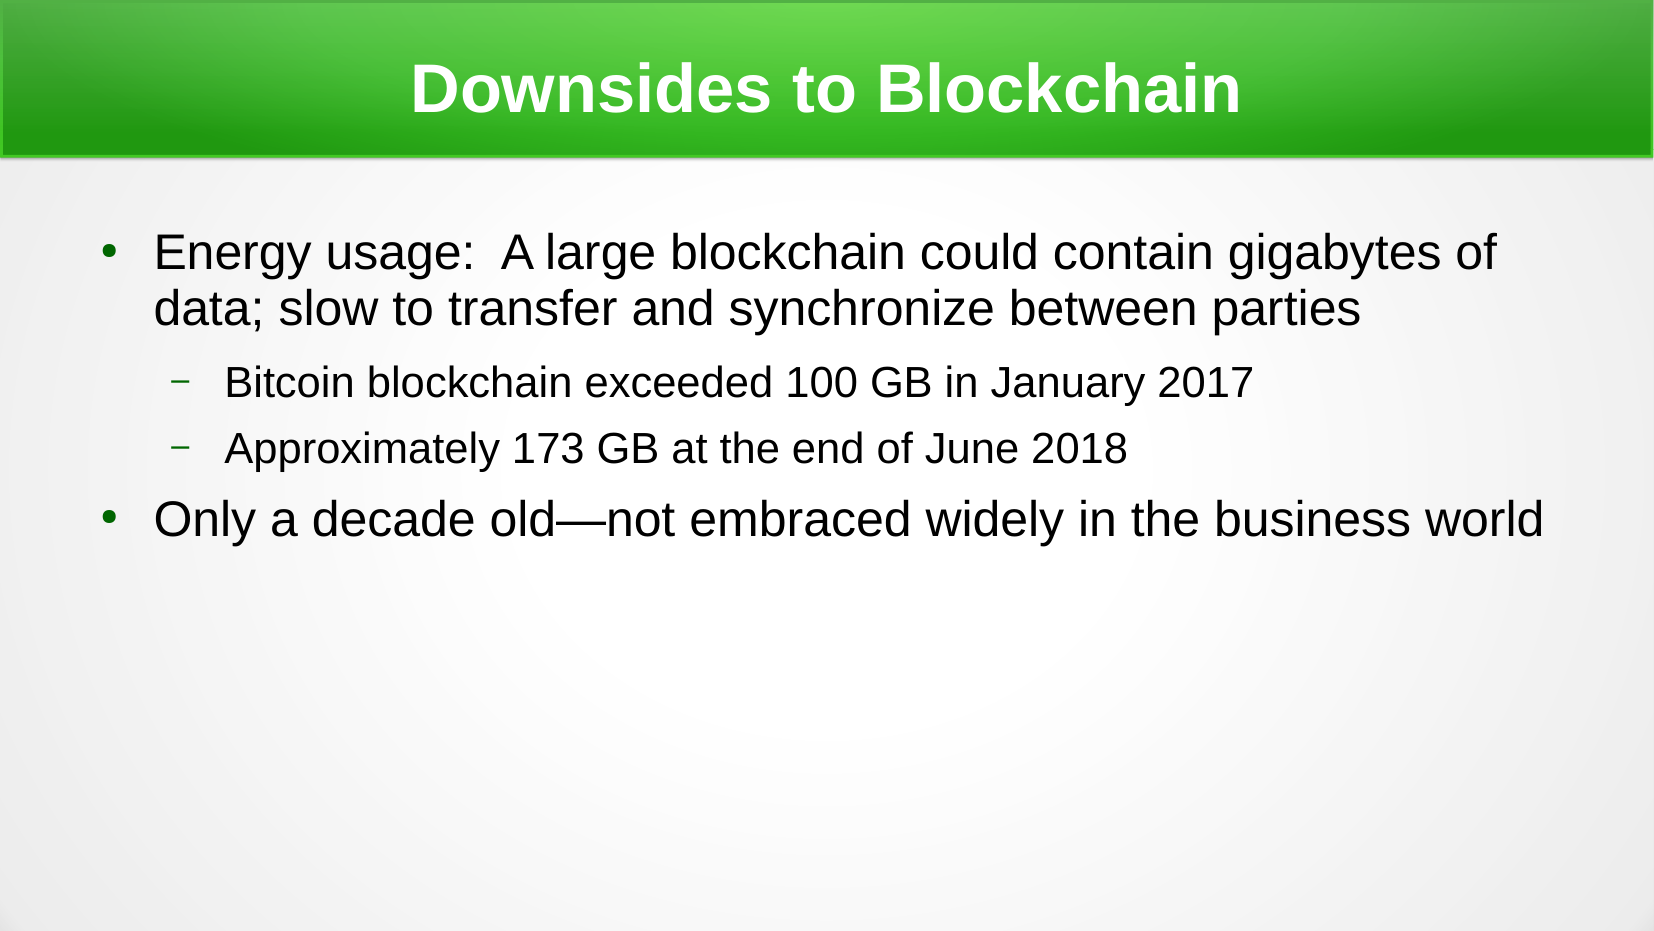

# Downsides to Blockchain
Energy usage: A large blockchain could contain gigabytes of data; slow to transfer and synchronize between parties
Bitcoin blockchain exceeded 100 GB in January 2017
Approximately 173 GB at the end of June 2018
Only a decade old—not embraced widely in the business world